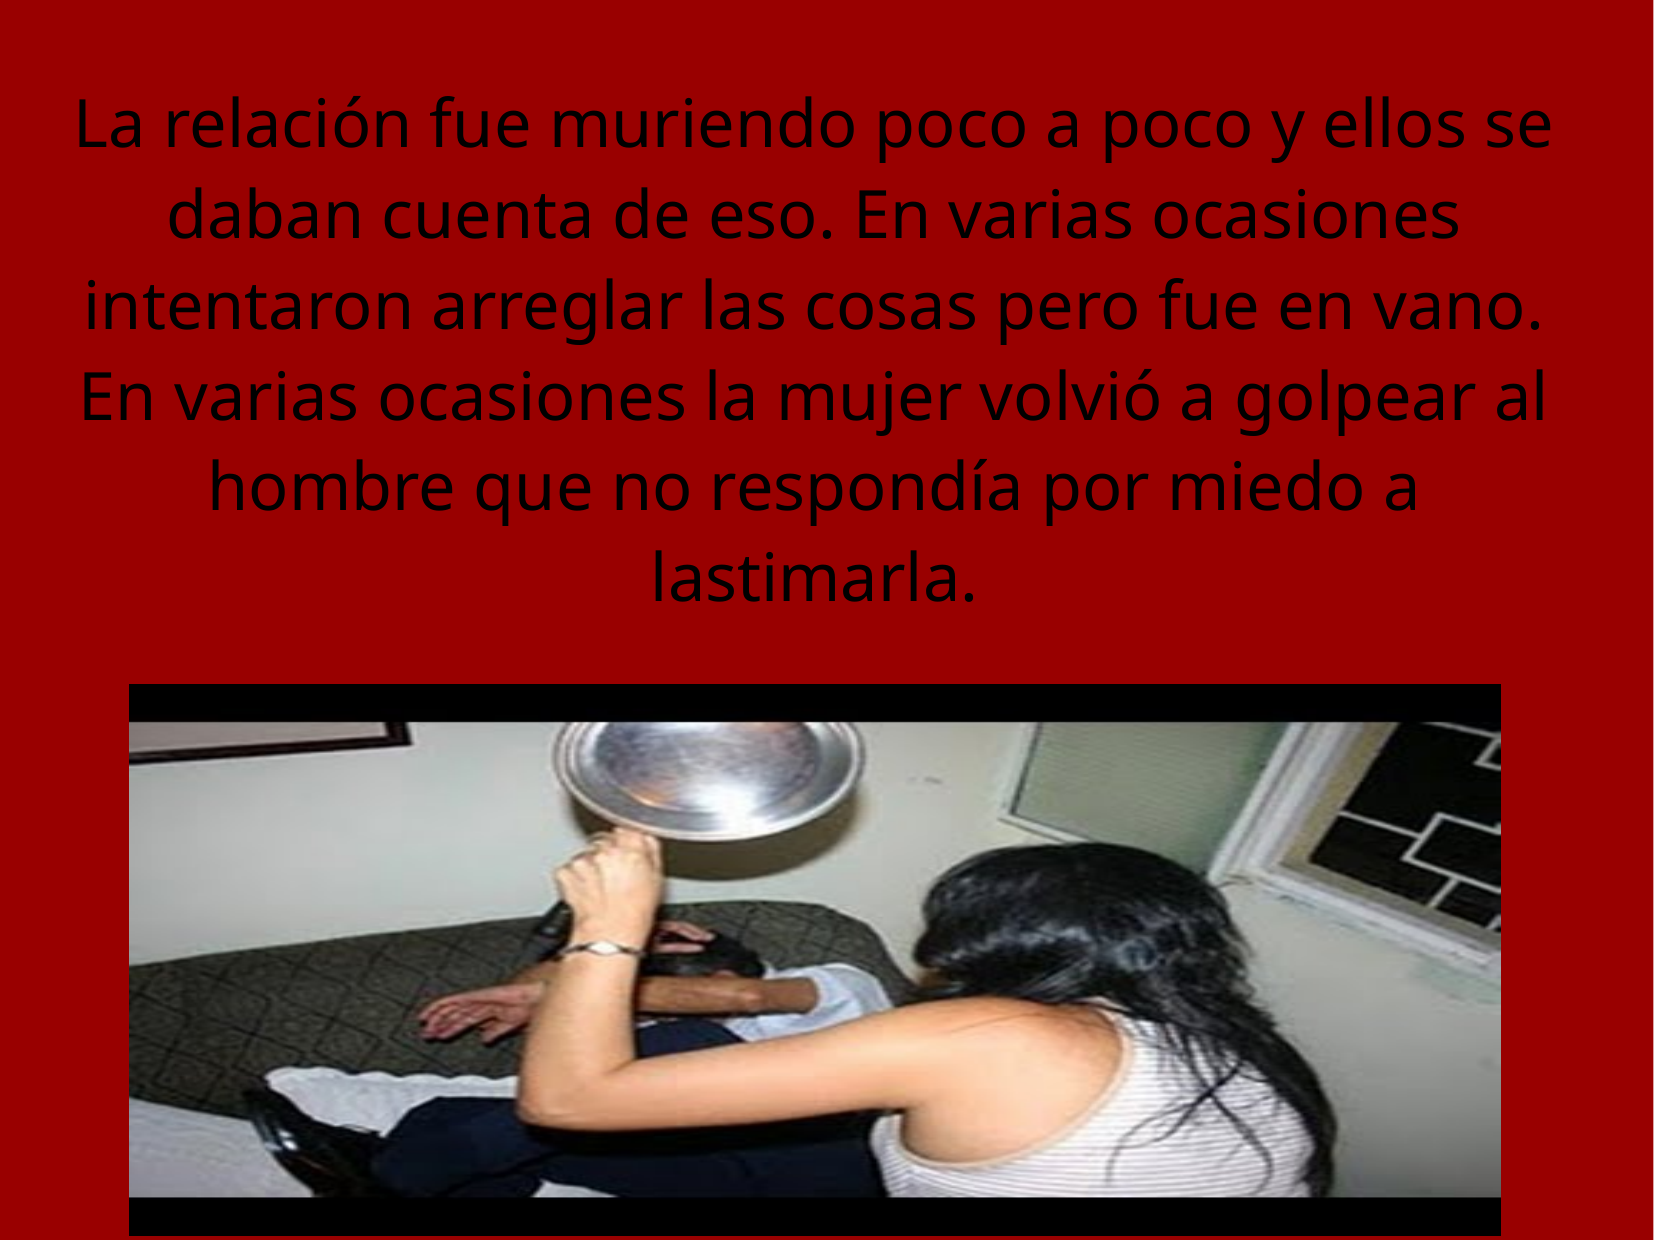

# La relación fue muriendo poco a poco y ellos se daban cuenta de eso. En varias ocasiones intentaron arreglar las cosas pero fue en vano. En varias ocasiones la mujer volvió a golpear al hombre que no respondía por miedo a lastimarla.